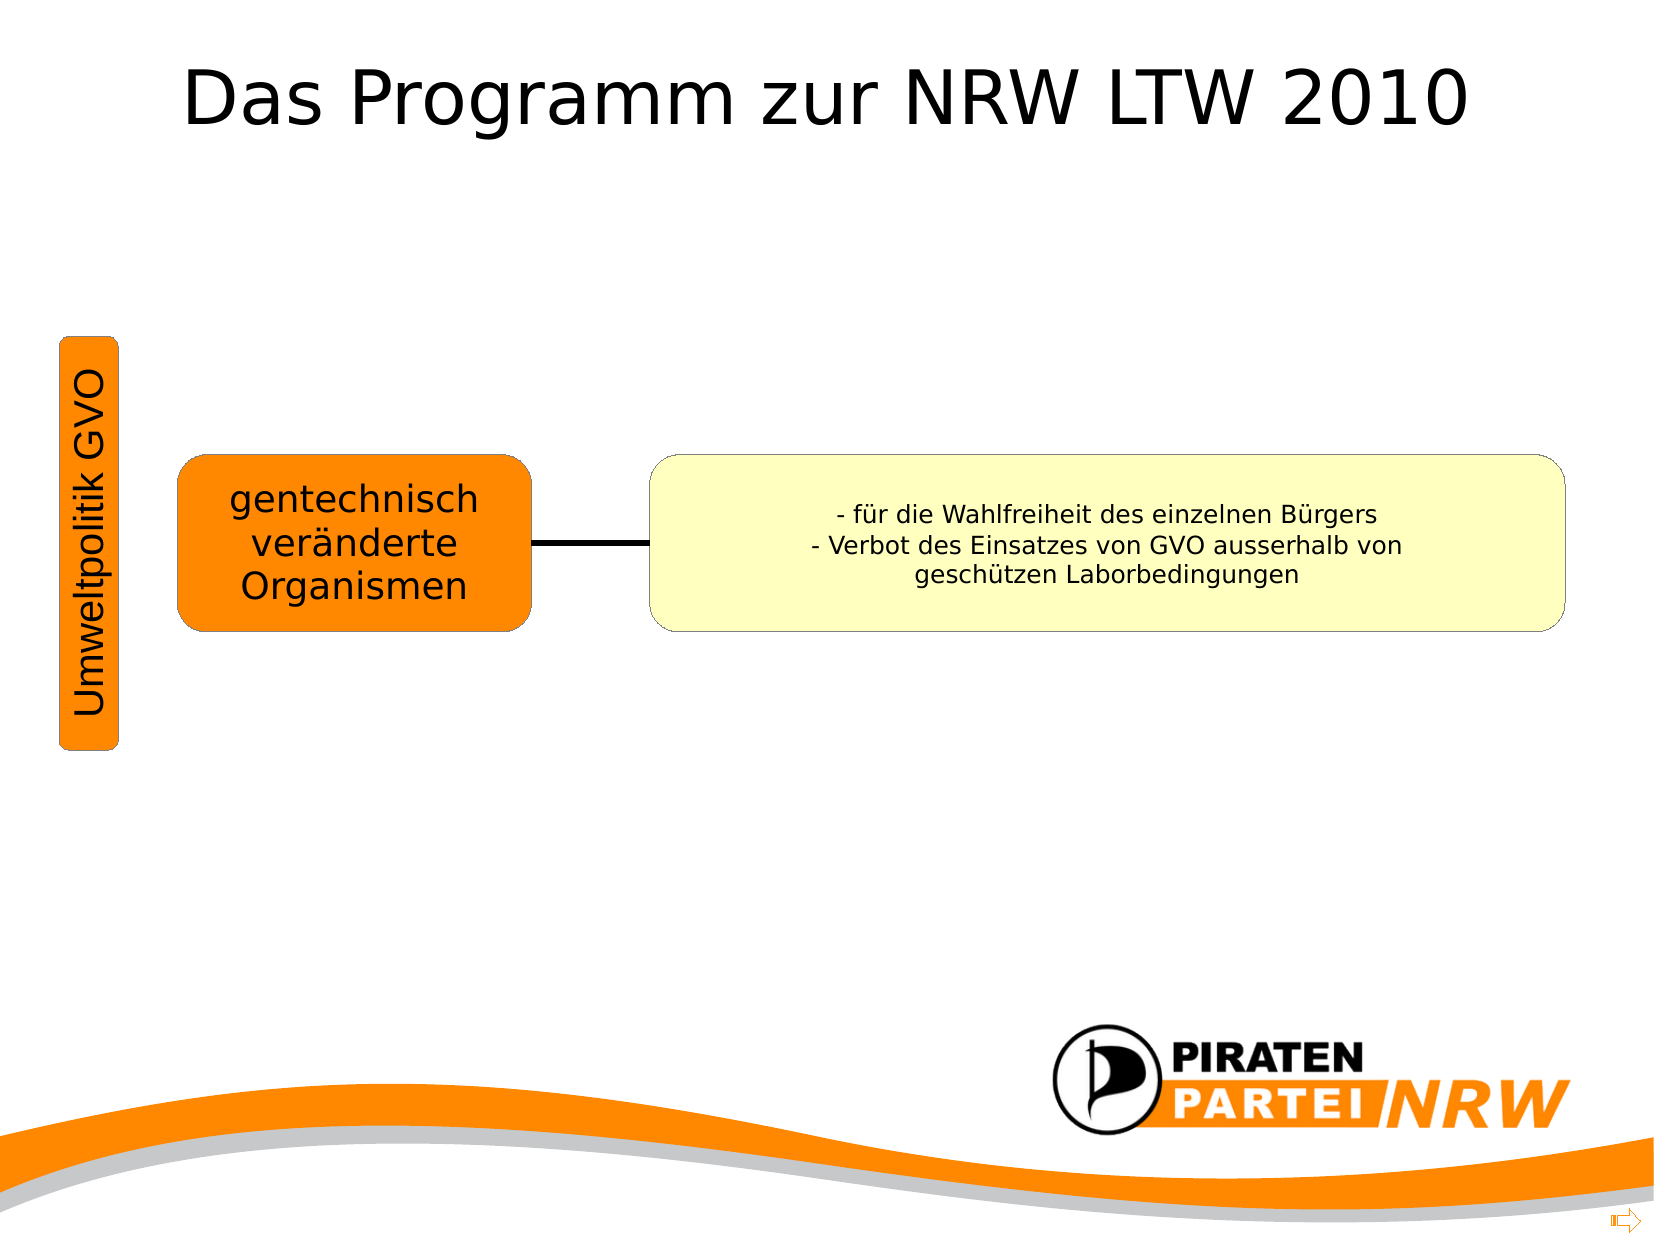

# Das Programm zur NRW LTW 2010
gentechnisch
veränderte
Organismen
- ﻿für die Wahlfreiheit des einzelnen Bürgers
- Verbot des Einsatzes von GVO ausserhalb von
geschützen Laborbedingungen
Umweltpolitik GVO